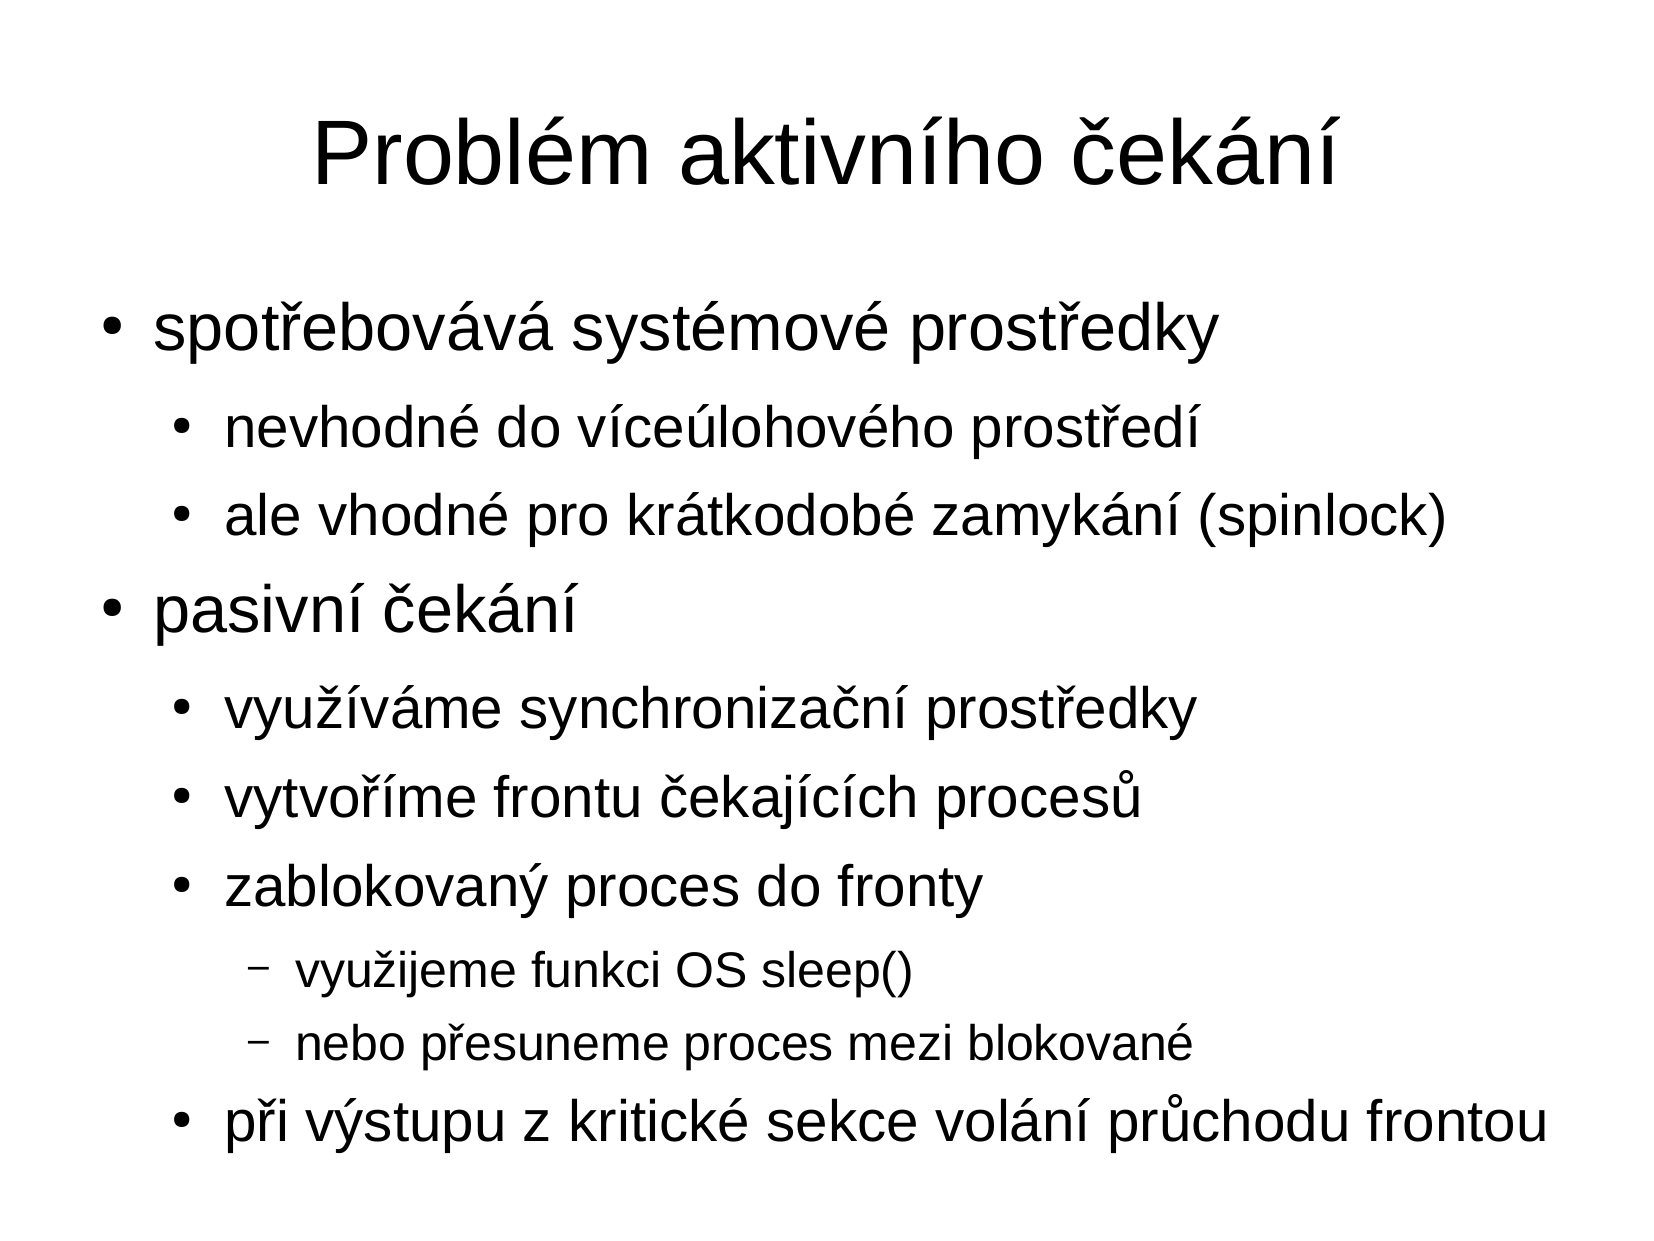

# Problém aktivního čekání
spotřebovává systémové prostředky
nevhodné do víceúlohového prostředí
ale vhodné pro krátkodobé zamykání (spinlock)
pasivní čekání
využíváme synchronizační prostředky
vytvoříme frontu čekajících procesů
zablokovaný proces do fronty
využijeme funkci OS sleep()
nebo přesuneme proces mezi blokované
při výstupu z kritické sekce volání průchodu frontou